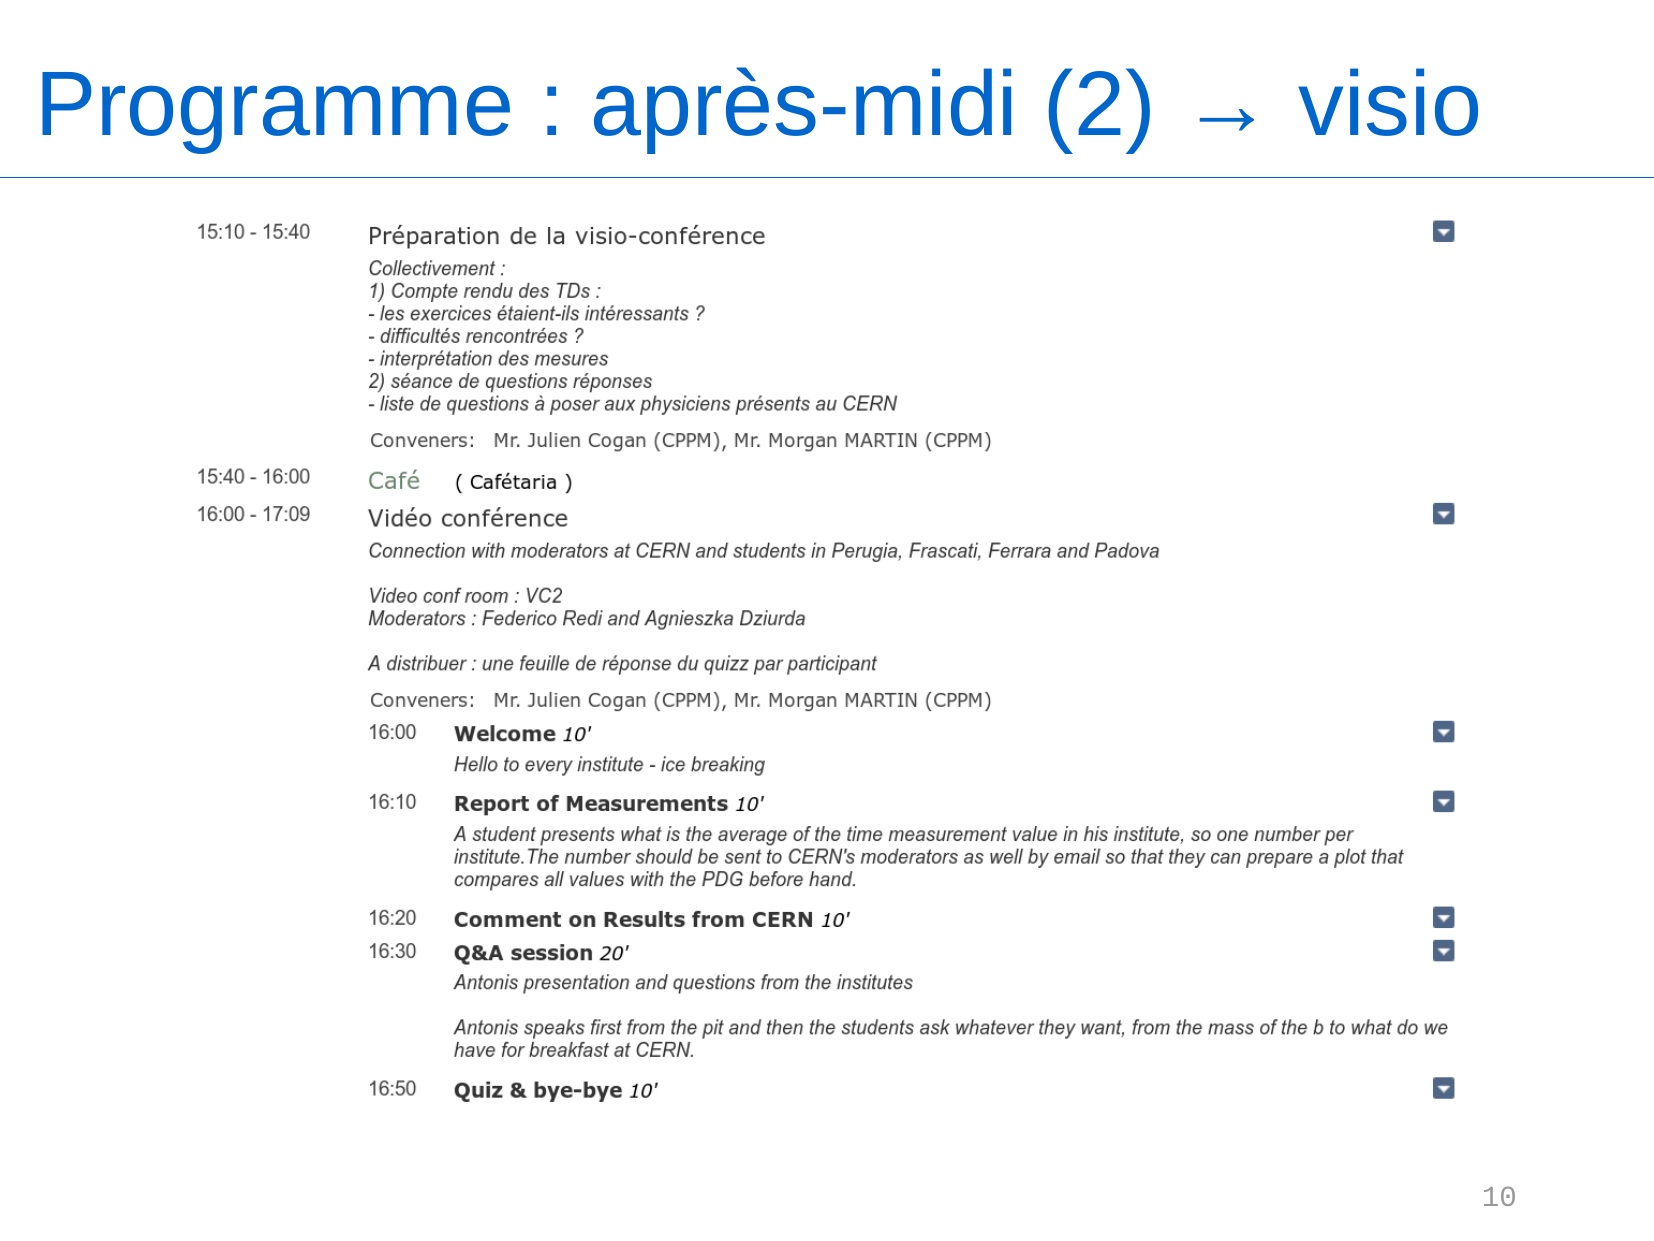

# Programme : après-midi (2) → visio
10